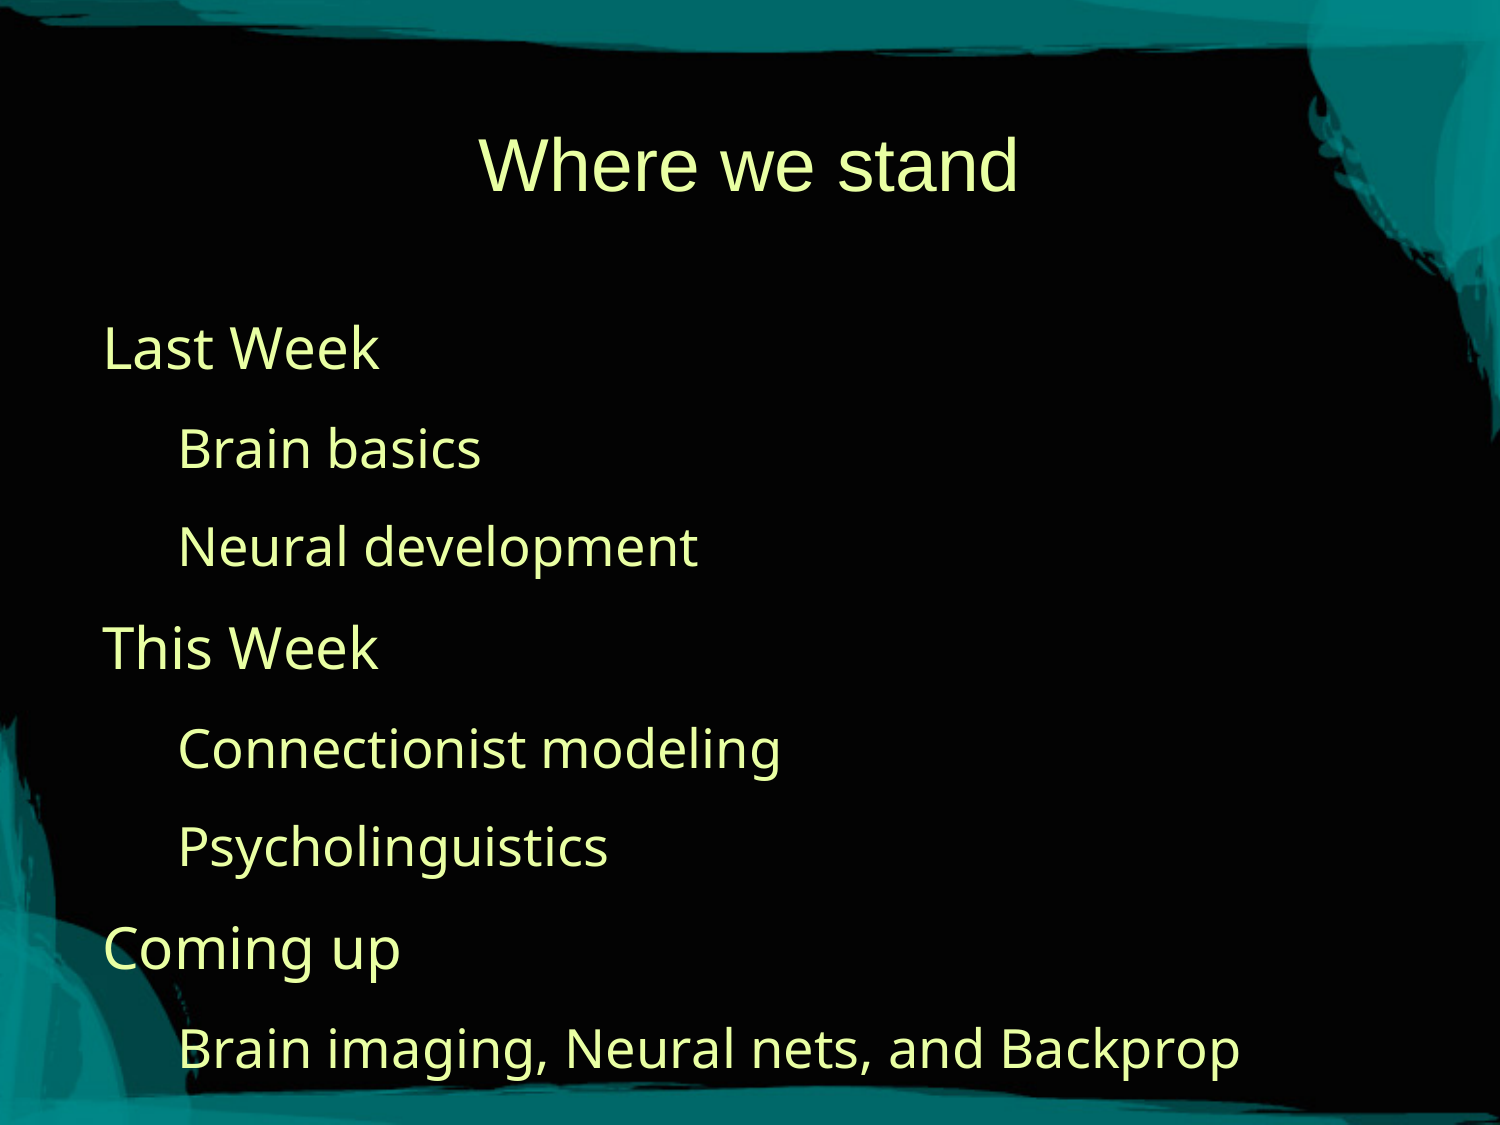

# Where we stand
Last Week
Brain basics
Neural development
This Week
Connectionist modeling
Psycholinguistics
Coming up
Brain imaging, Neural nets, and Backprop